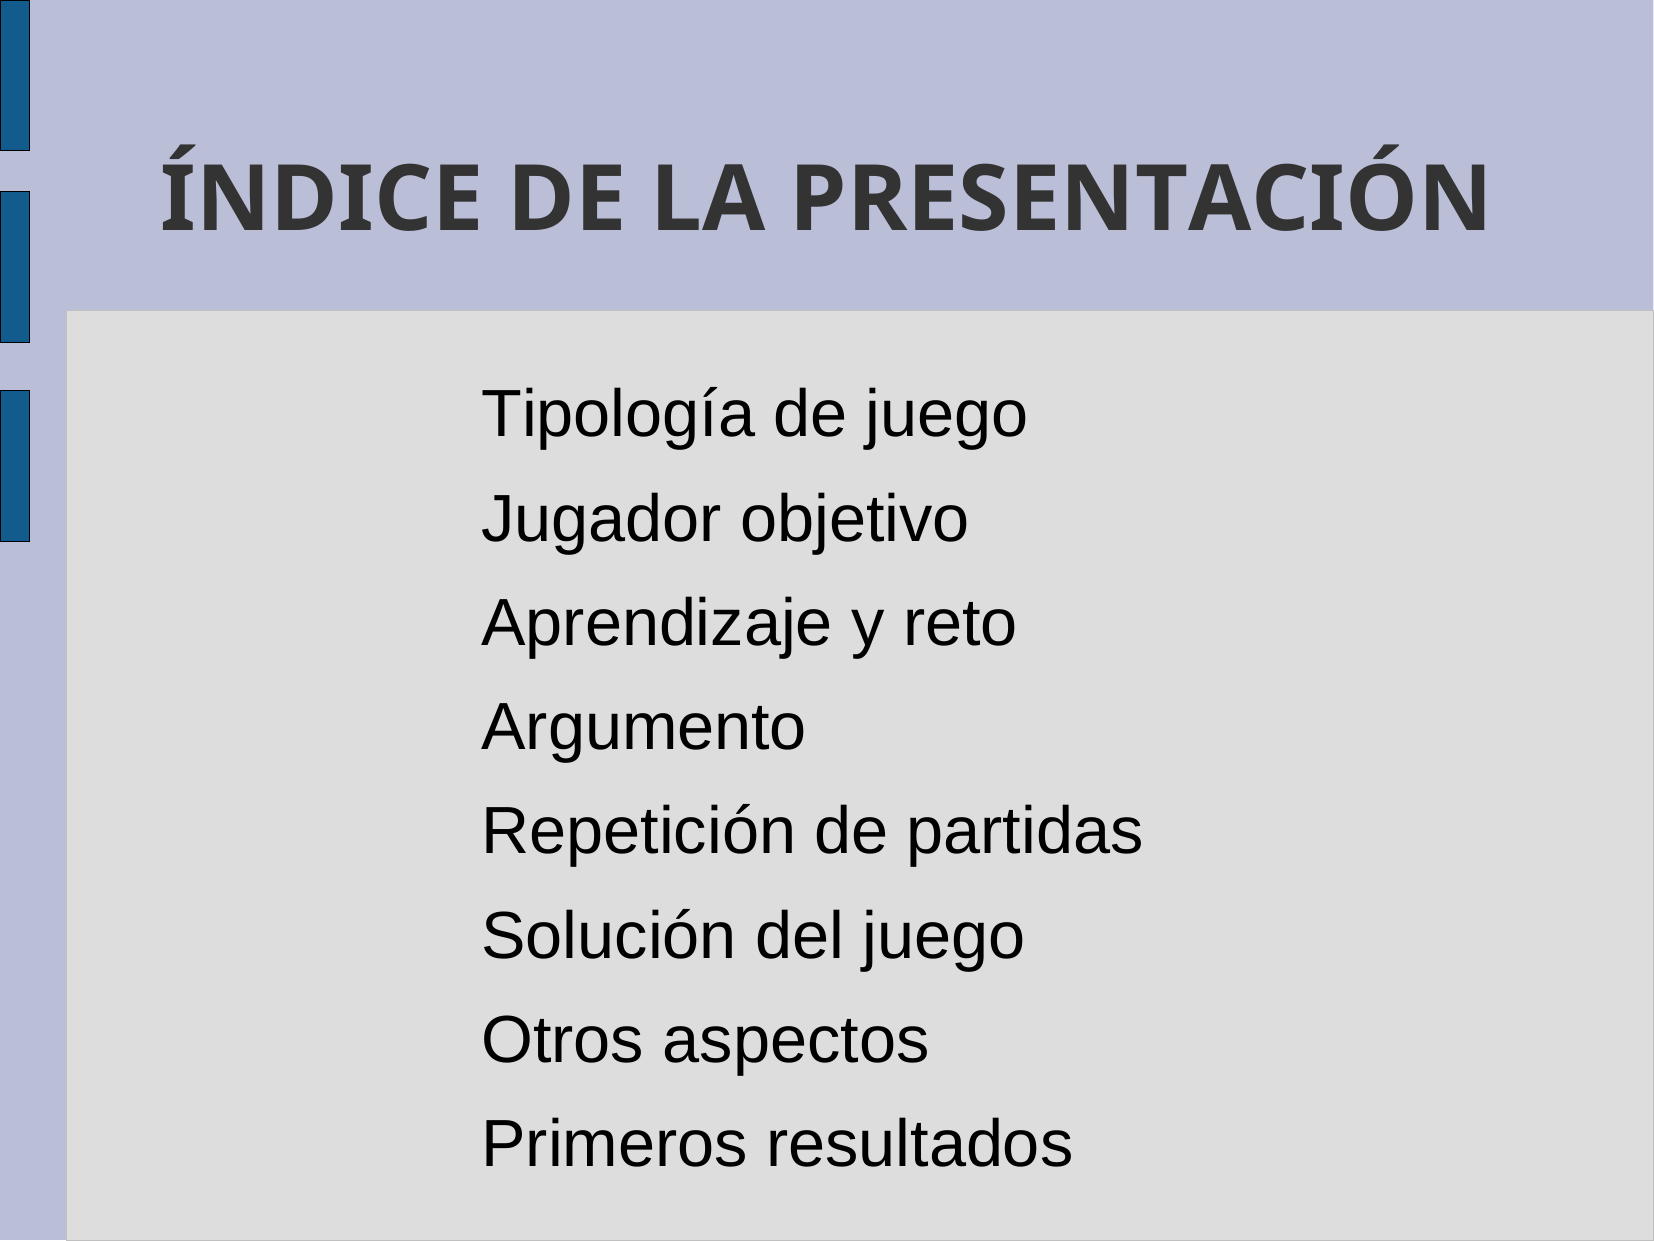

# ÍNDICE DE LA PRESENTACIÓN
Tipología de juego
Jugador objetivo
Aprendizaje y reto
Argumento
Repetición de partidas
Solución del juego
Otros aspectos
Primeros resultados